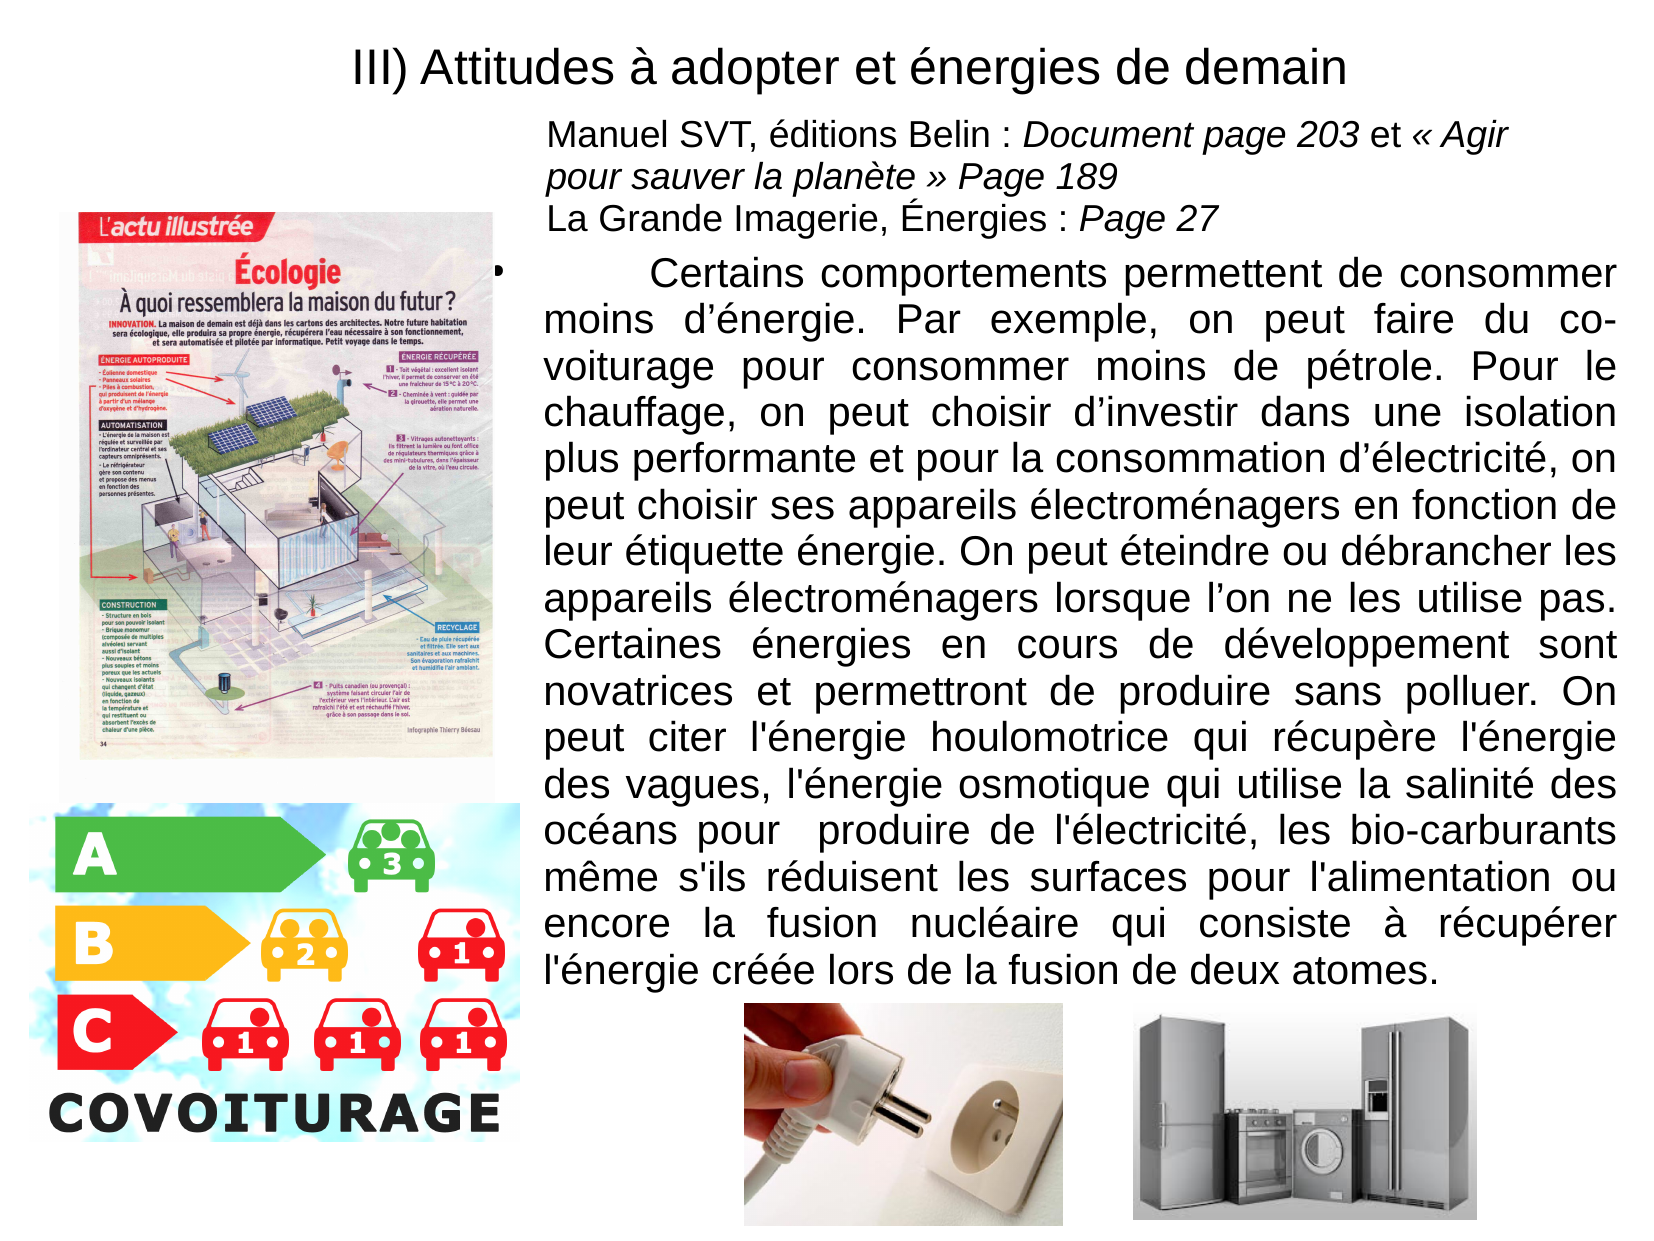

# III) Attitudes à adopter et énergies de demain
Manuel SVT, éditions Belin : Document page 203 et « Agir pour sauver la planète » Page 189
La Grande Imagerie, Énergies : Page 27
 Certains comportements permettent de consommer moins d’énergie. Par exemple, on peut faire du co-voiturage pour consommer moins de pétrole. Pour le chauffage, on peut choisir d’investir dans une isolation plus performante et pour la consommation d’électricité, on peut choisir ses appareils électroménagers en fonction de leur étiquette énergie. On peut éteindre ou débrancher les appareils électroménagers lorsque l’on ne les utilise pas. Certaines énergies en cours de développement sont novatrices et permettront de produire sans polluer. On peut citer l'énergie houlomotrice qui récupère l'énergie des vagues, l'énergie osmotique qui utilise la salinité des océans pour produire de l'électricité, les bio-carburants même s'ils réduisent les surfaces pour l'alimentation ou encore la fusion nucléaire qui consiste à récupérer l'énergie créée lors de la fusion de deux atomes.